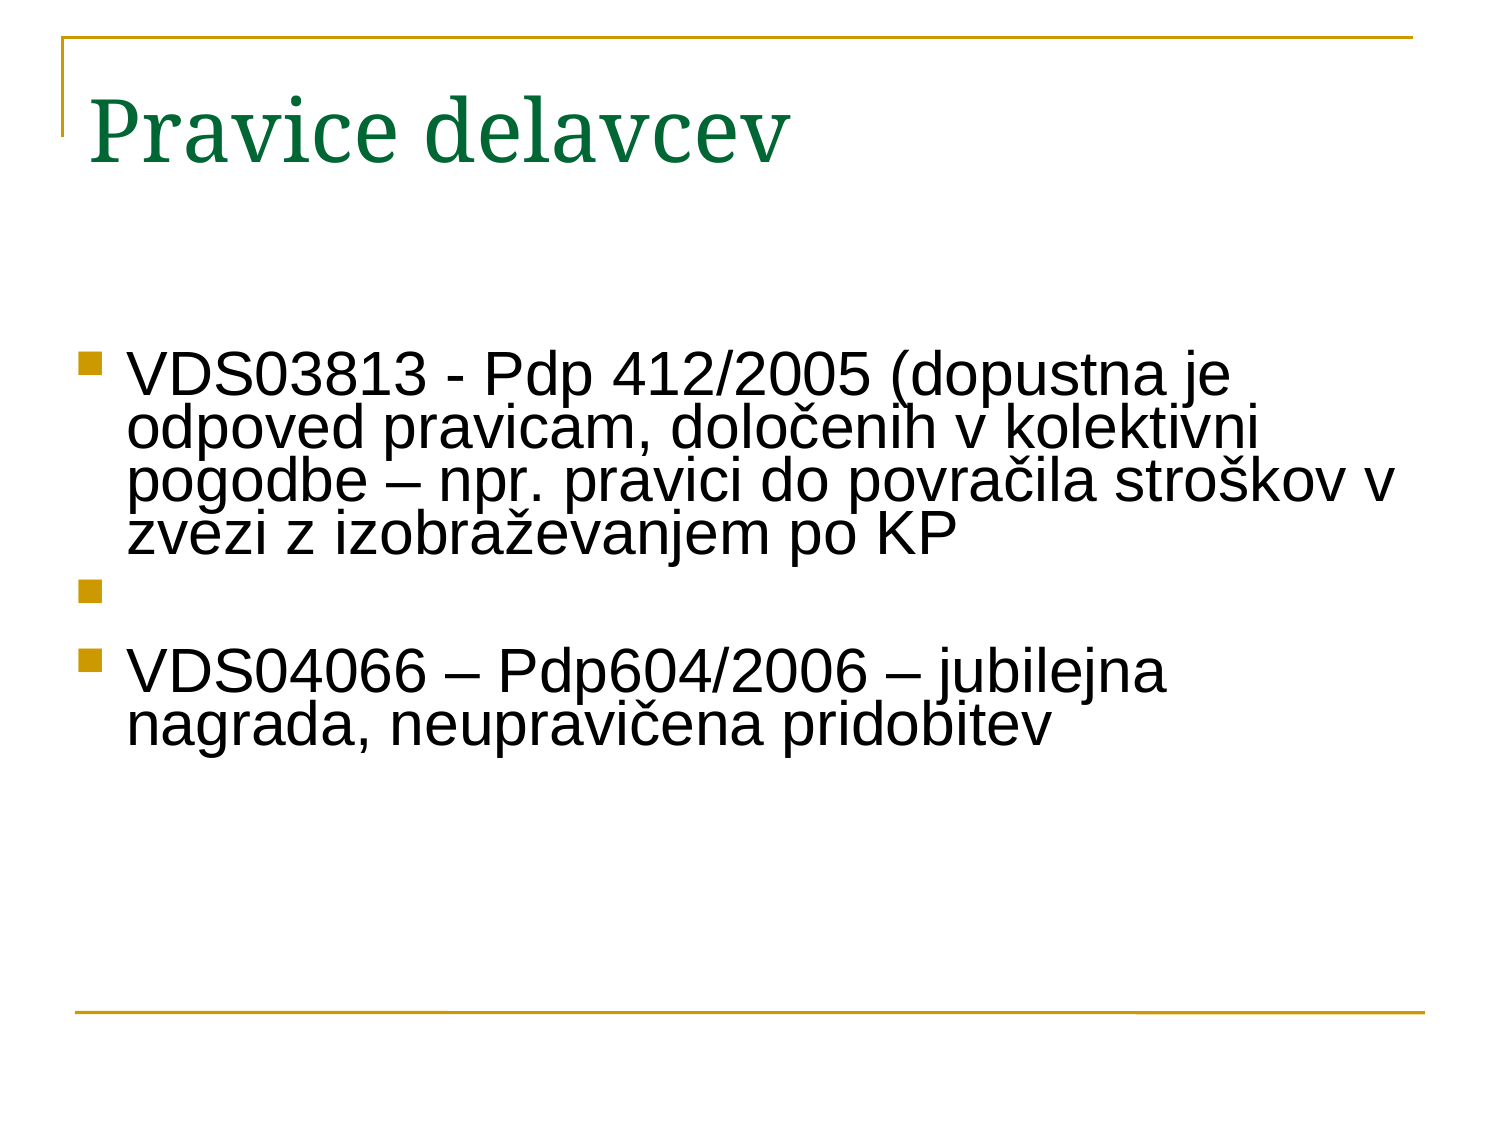

# Pravice delavcev
VDS03813 - Pdp 412/2005 (dopustna je odpoved pravicam, določenih v kolektivni pogodbe – npr. pravici do povračila stroškov v zvezi z izobraževanjem po KP
‏
VDS04066 – Pdp604/2006 – jubilejna nagrada, neupravičena pridobitev